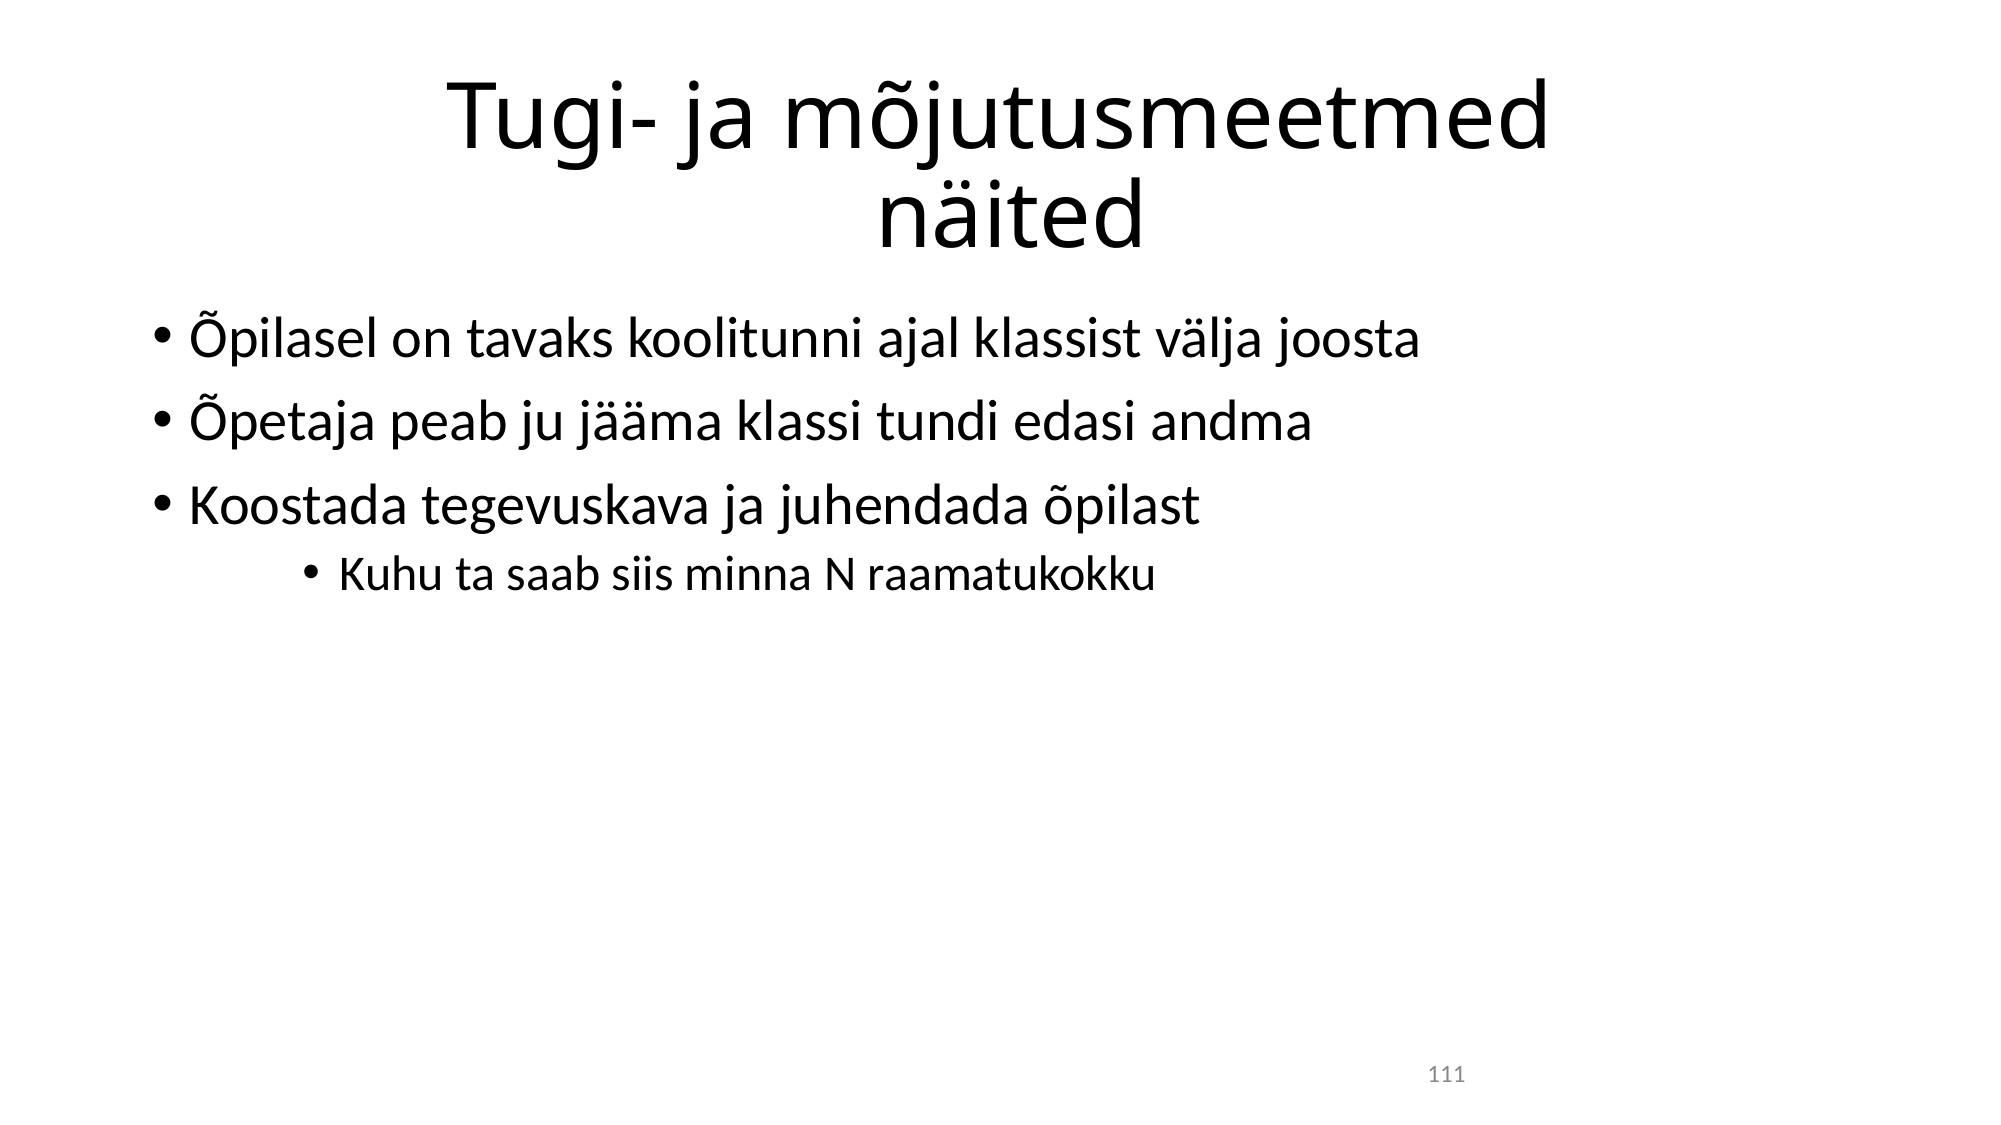

# Tugi- ja mõjutusmeetmed näited
Õpilasel on tavaks koolitunni ajal klassist välja joosta
Õpetaja peab ju jääma klassi tundi edasi andma
Koostada tegevuskava ja juhendada õpilast
Kuhu ta saab siis minna N raamatukokku